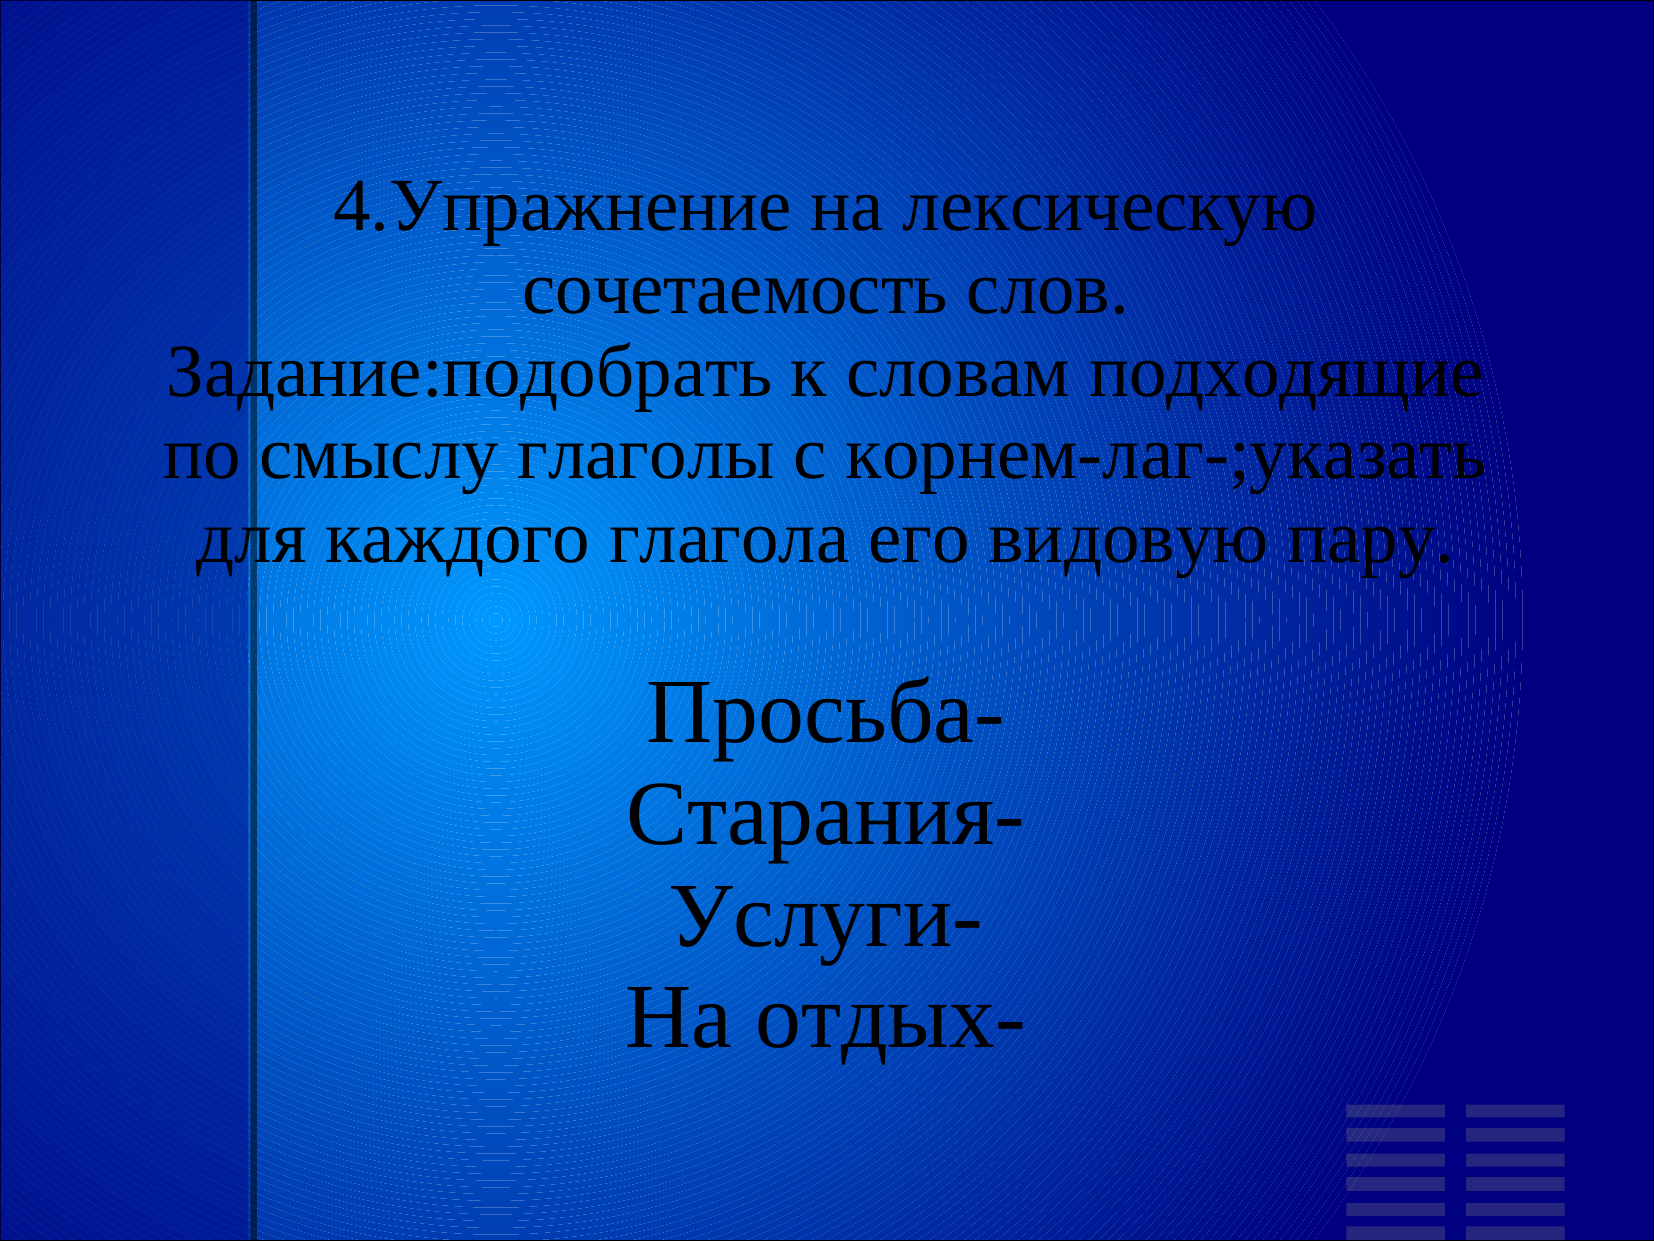

# 4.Упражнение на лексическую сочетаемость слов.
Задание:подобрать к словам подходящие по смыслу глаголы с корнем-лаг-;указать для каждого глагола его видовую пару.
Просьба-
Старания-
Услуги-
На отдых-